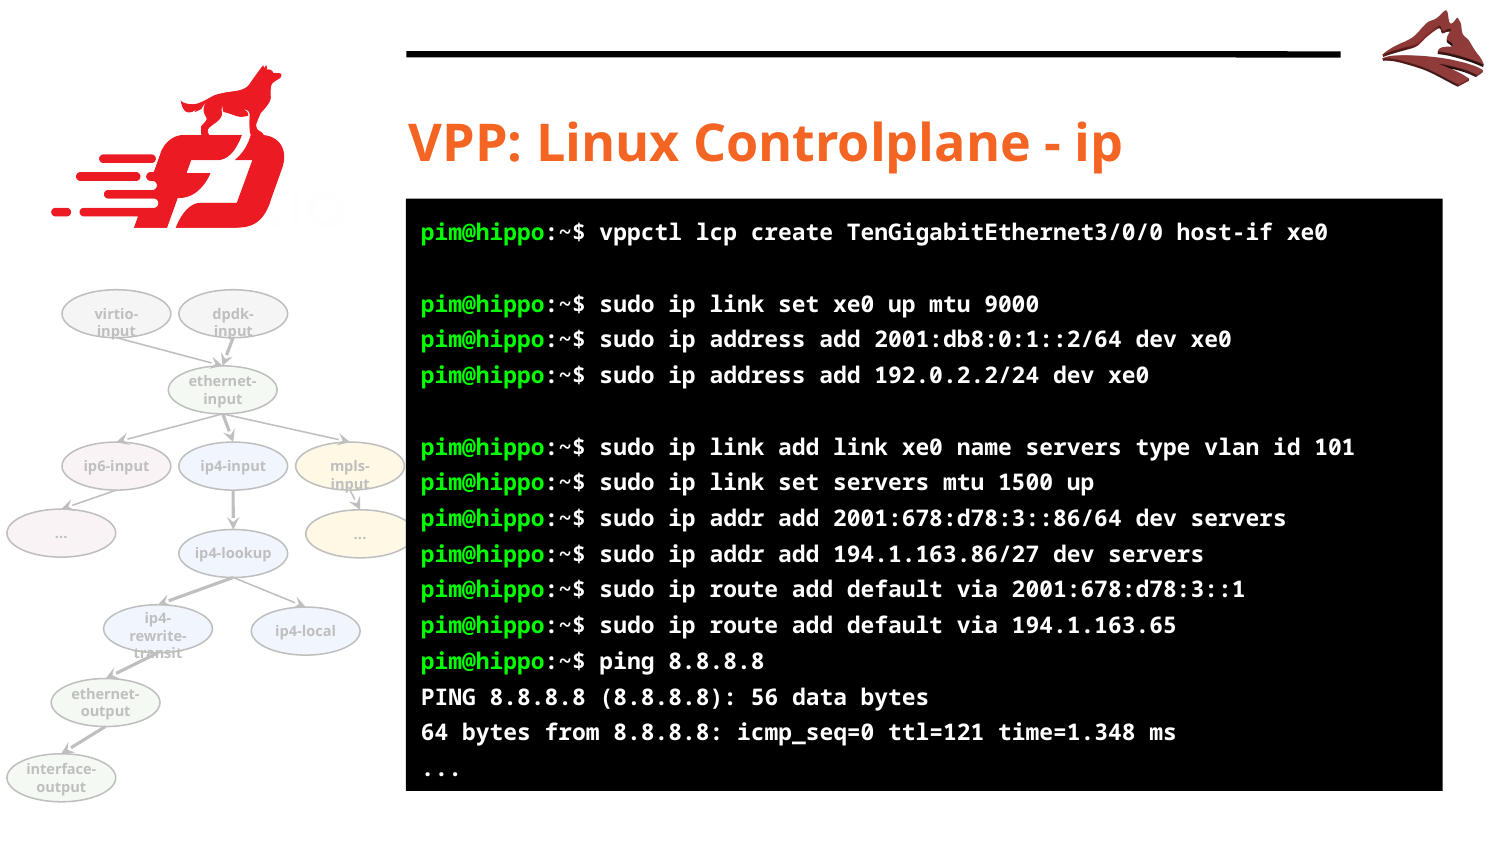

# VPP: Linux Controlplane - ip
pim@hippo:~$ vppctl lcp create TenGigabitEthernet3/0/0 host-if xe0
pim@hippo:~$ sudo ip link set xe0 up mtu 9000
pim@hippo:~$ sudo ip address add 2001:db8:0:1::2/64 dev xe0
pim@hippo:~$ sudo ip address add 192.0.2.2/24 dev xe0
pim@hippo:~$ sudo ip link add link xe0 name servers type vlan id 101
pim@hippo:~$ sudo ip link set servers mtu 1500 up
pim@hippo:~$ sudo ip addr add 2001:678:d78:3::86/64 dev servers
pim@hippo:~$ sudo ip addr add 194.1.163.86/27 dev servers
pim@hippo:~$ sudo ip route add default via 2001:678:d78:3::1
pim@hippo:~$ sudo ip route add default via 194.1.163.65
pim@hippo:~$ ping 8.8.8.8
PING 8.8.8.8 (8.8.8.8): 56 data bytes
64 bytes from 8.8.8.8: icmp_seq=0 ttl=121 time=1.348 ms
...
virtio-input
dpdk-input
ethernet-
input
ip6-input
ip4-input
mpls-input
...
...
ip4-lookup
ip4-rewrite-transit
ip4-local
ethernet-
output
interface-
output